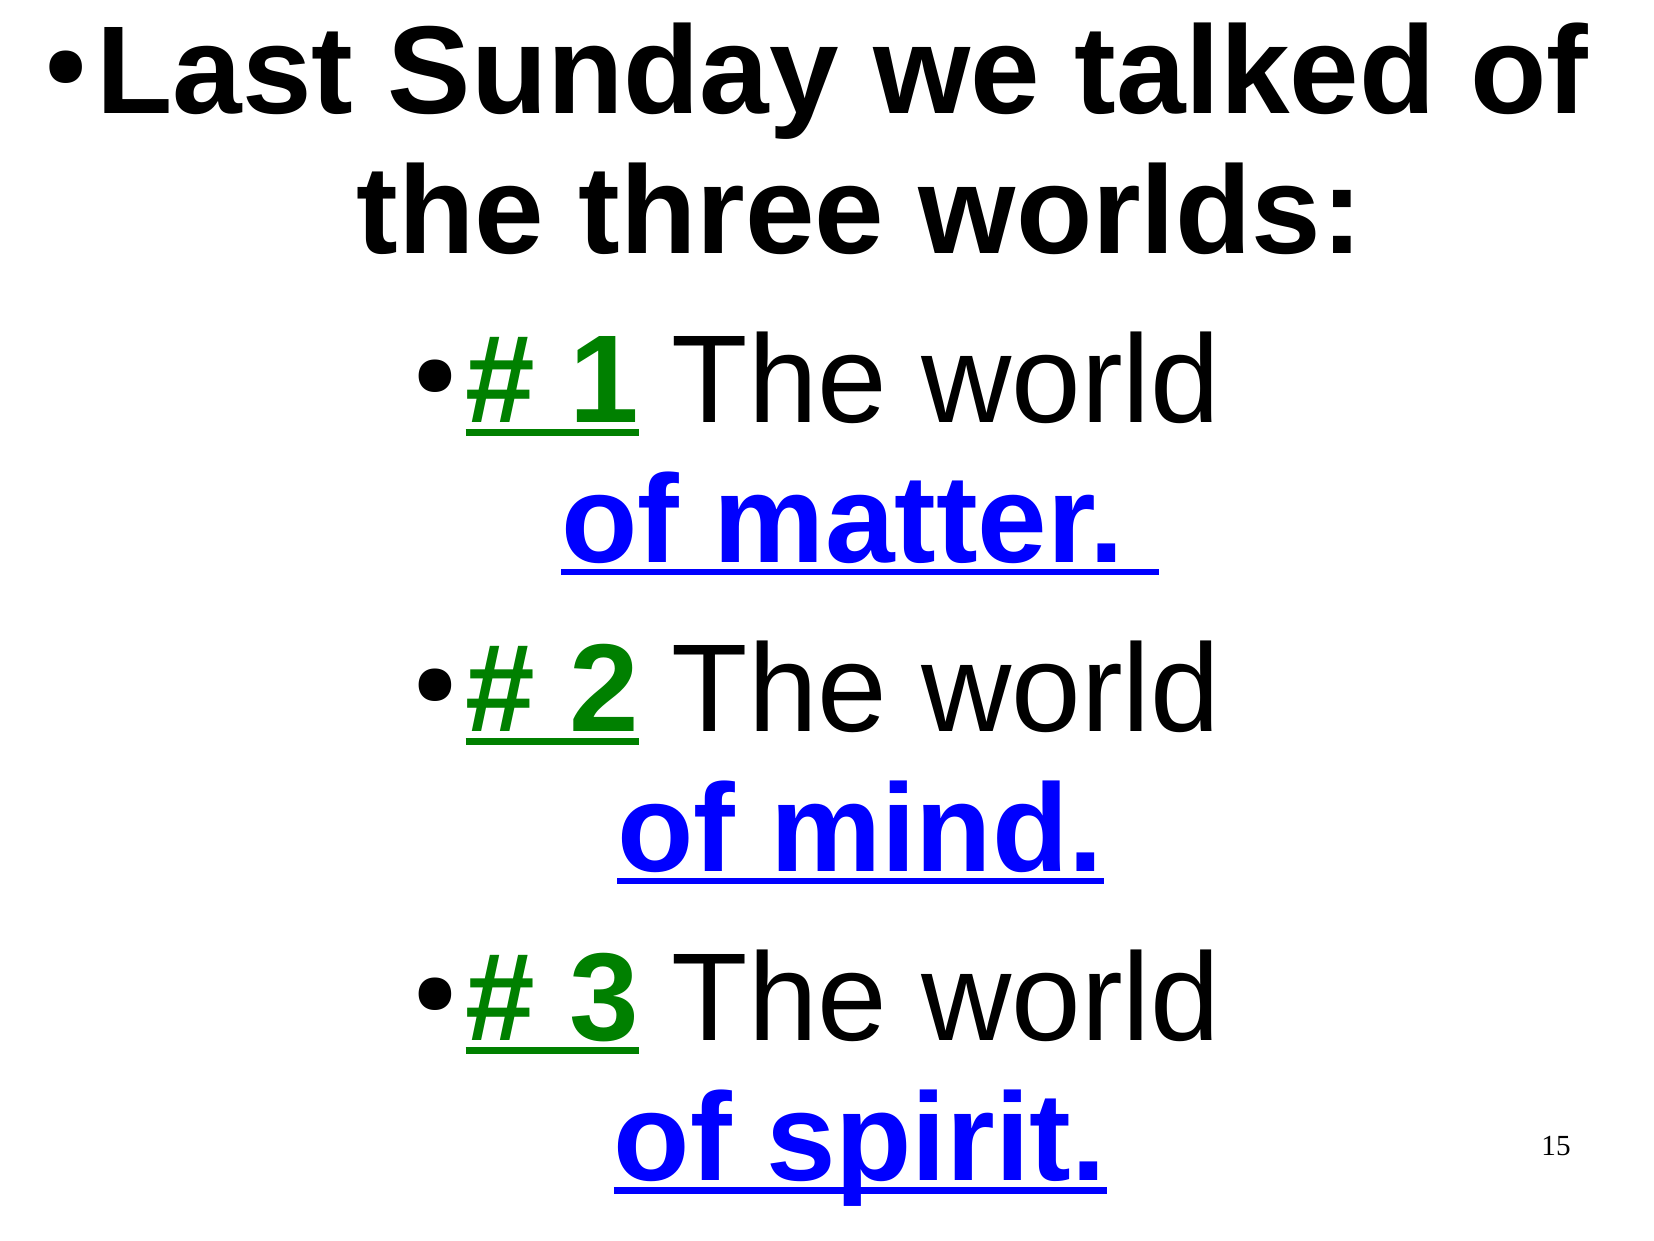

# Last Sunday we talked of the three worlds:
# 1 The world of matter.
# 2 The world of mind.
# 3 The world of spirit.
15